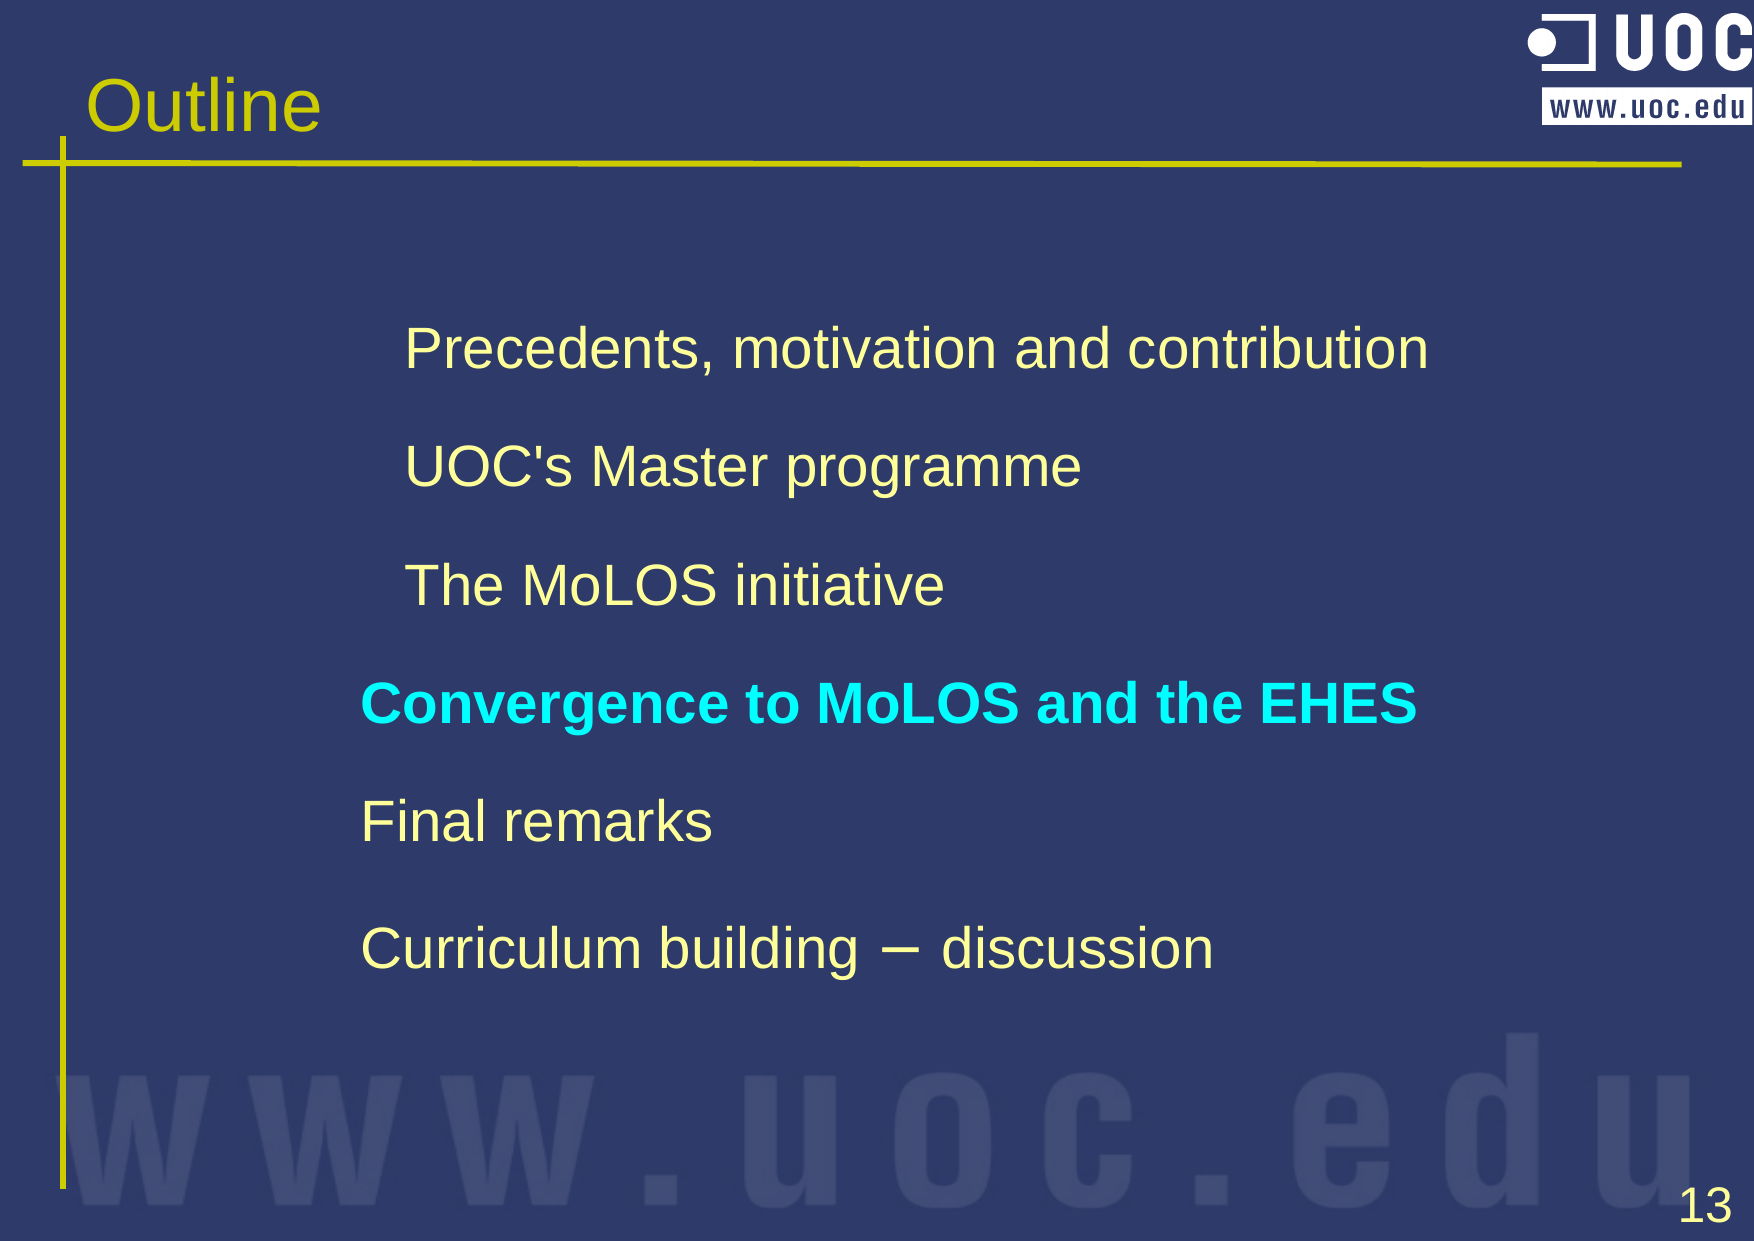

Outline
	Precedents, motivation and contribution
 	UOC's Master programme
 	The MoLOS initiative
 Convergence to MoLOS and the EHES
 Final remarks
 Curriculum building − discussion